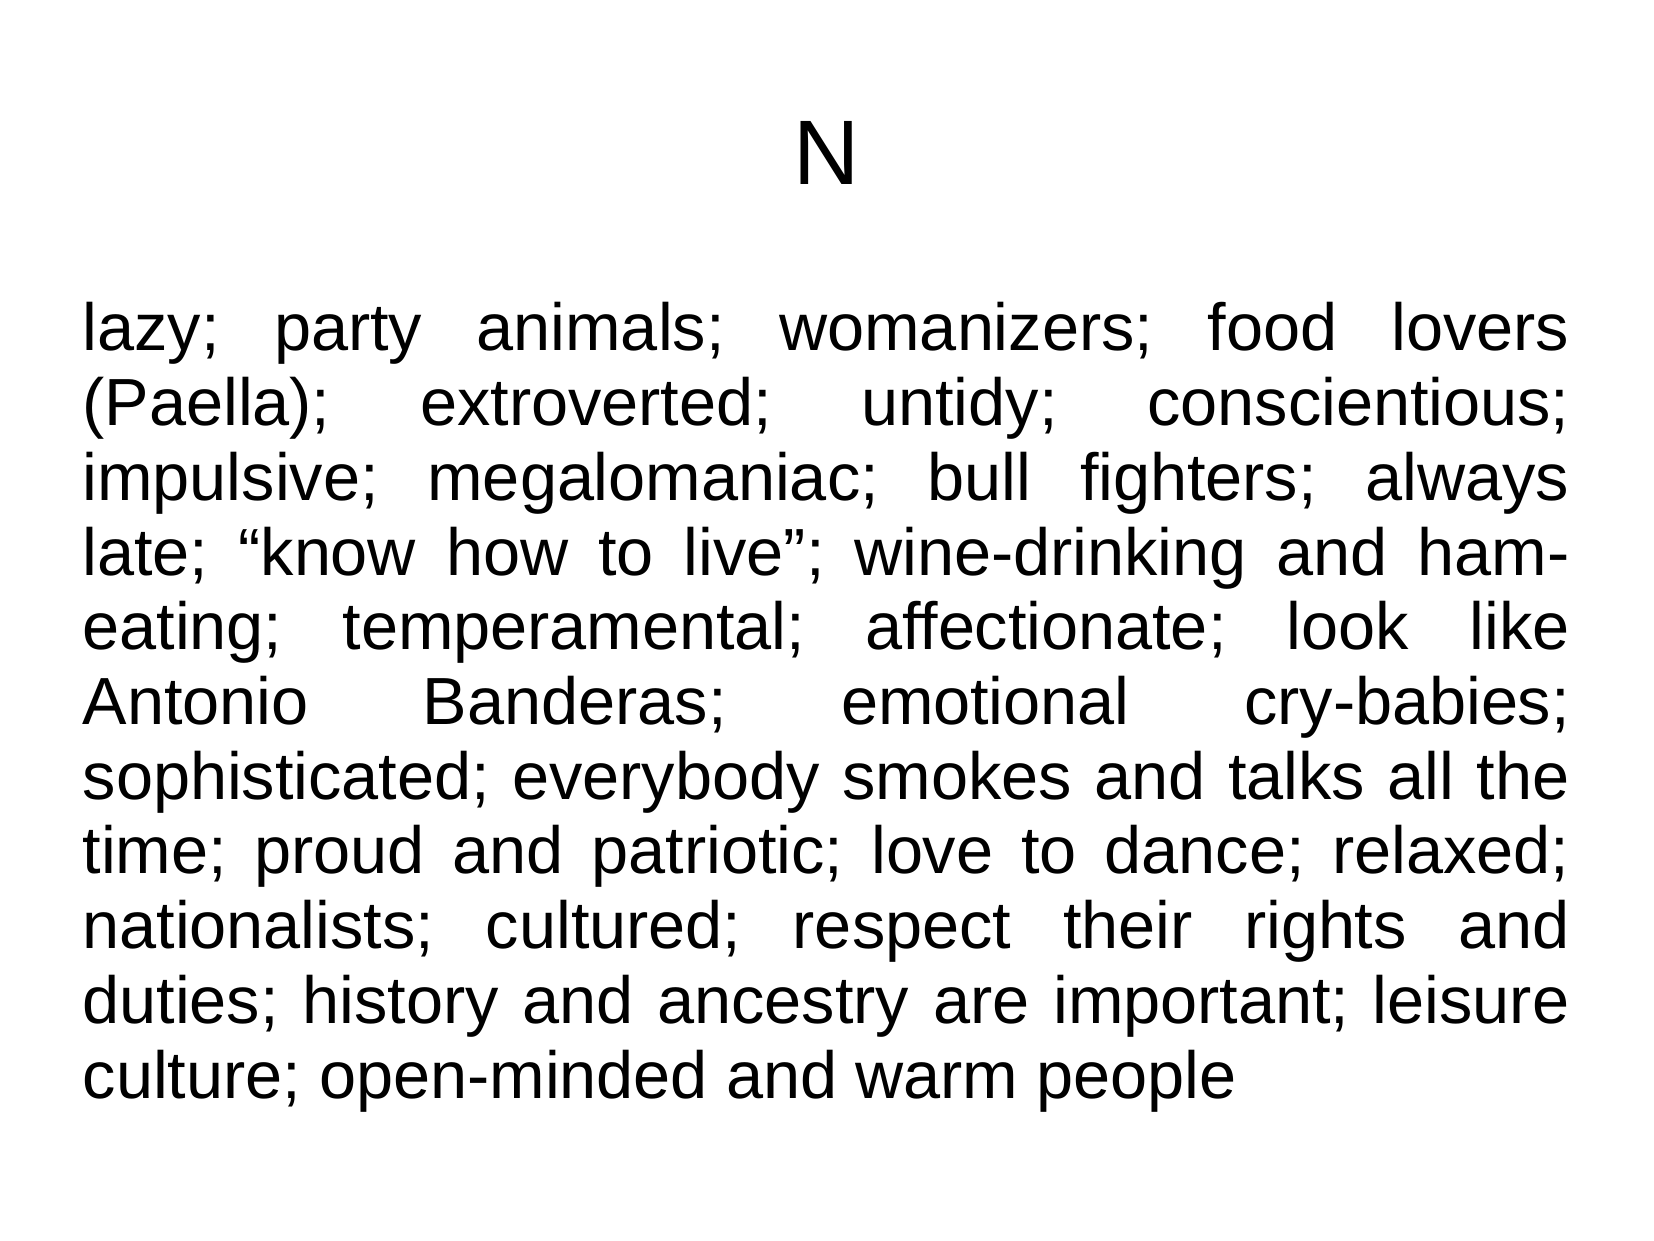

# N
lazy; party animals; womanizers; food lovers (Paella); extroverted; untidy; conscientious; impulsive; megalomaniac; bull fighters; always late; “know how to live”; wine-drinking and ham-eating; temperamental; affectionate; look like Antonio Banderas; emotional cry-babies; sophisticated; everybody smokes and talks all the time; proud and patriotic; love to dance; relaxed; nationalists; cultured; respect their rights and duties; history and ancestry are important; leisure culture; open-minded and warm people